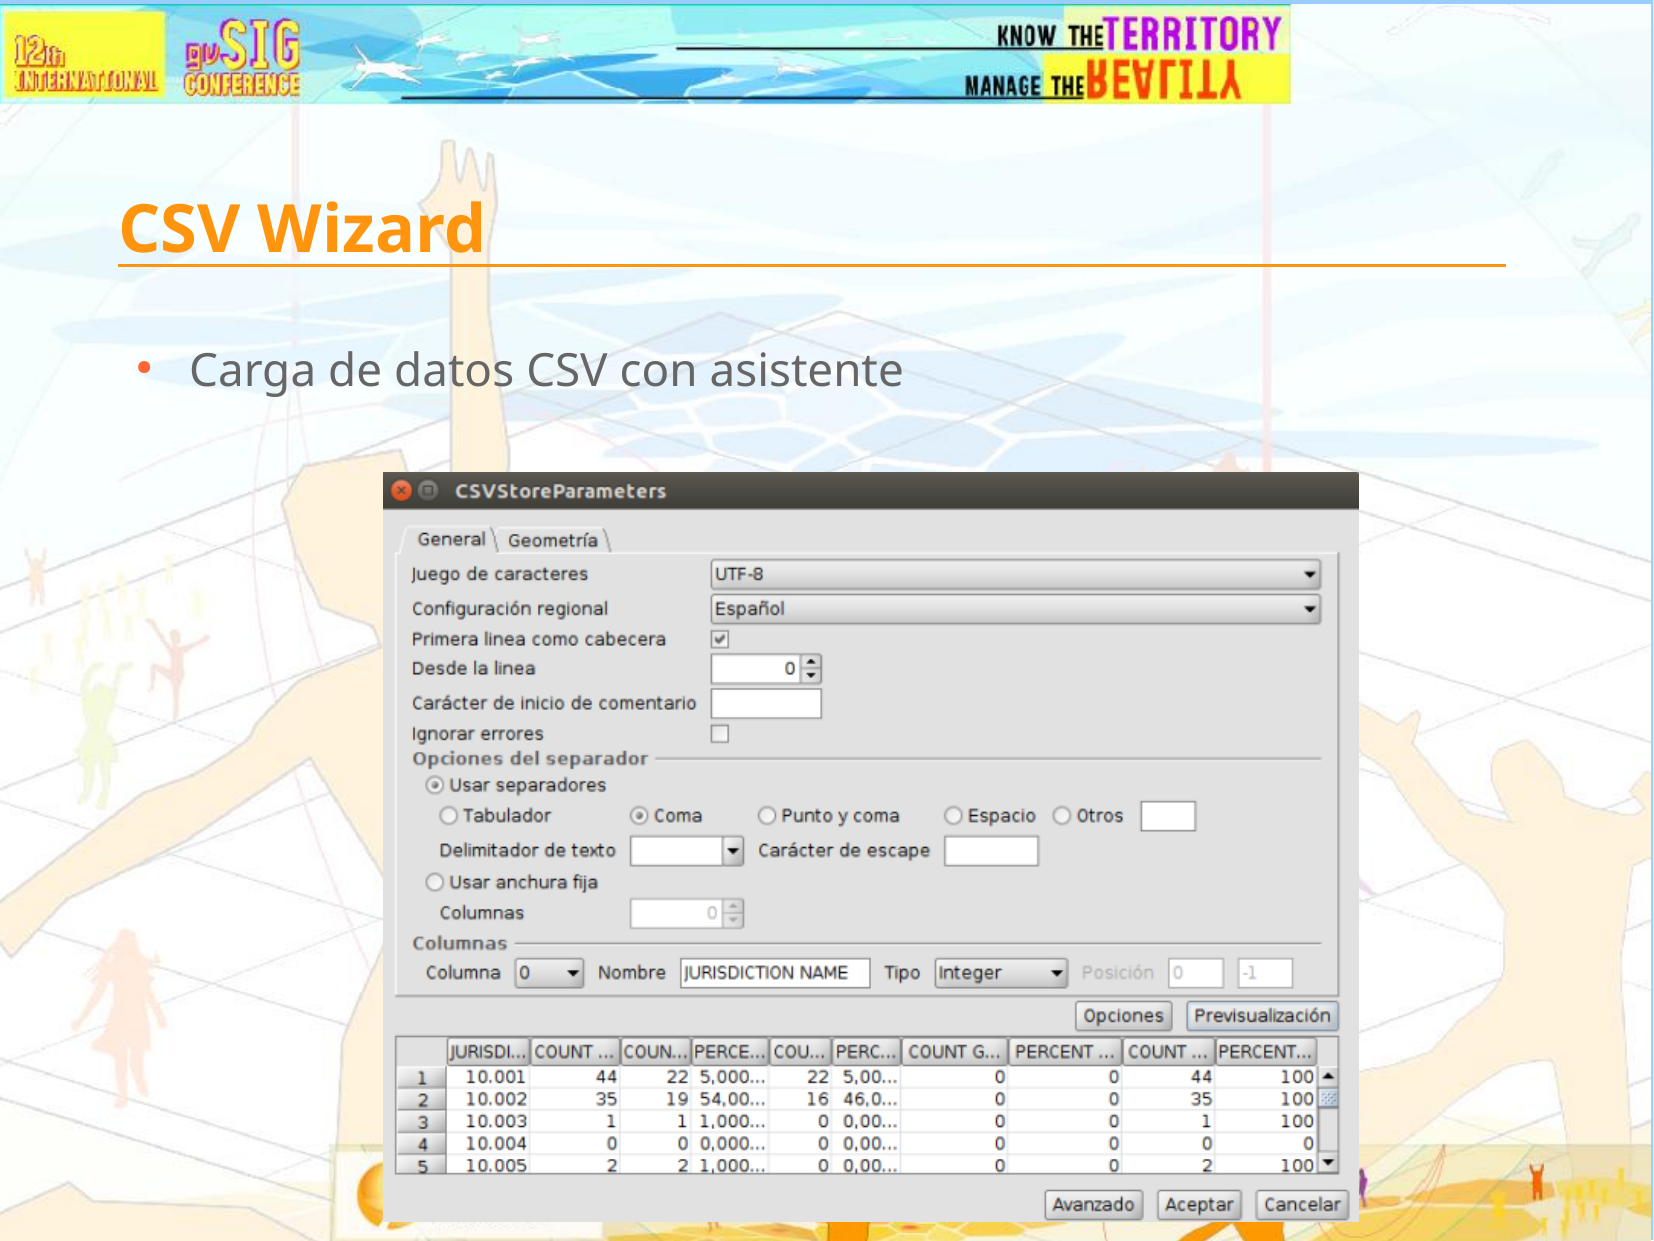

# CSV Wizard
Carga de datos CSV con asistente